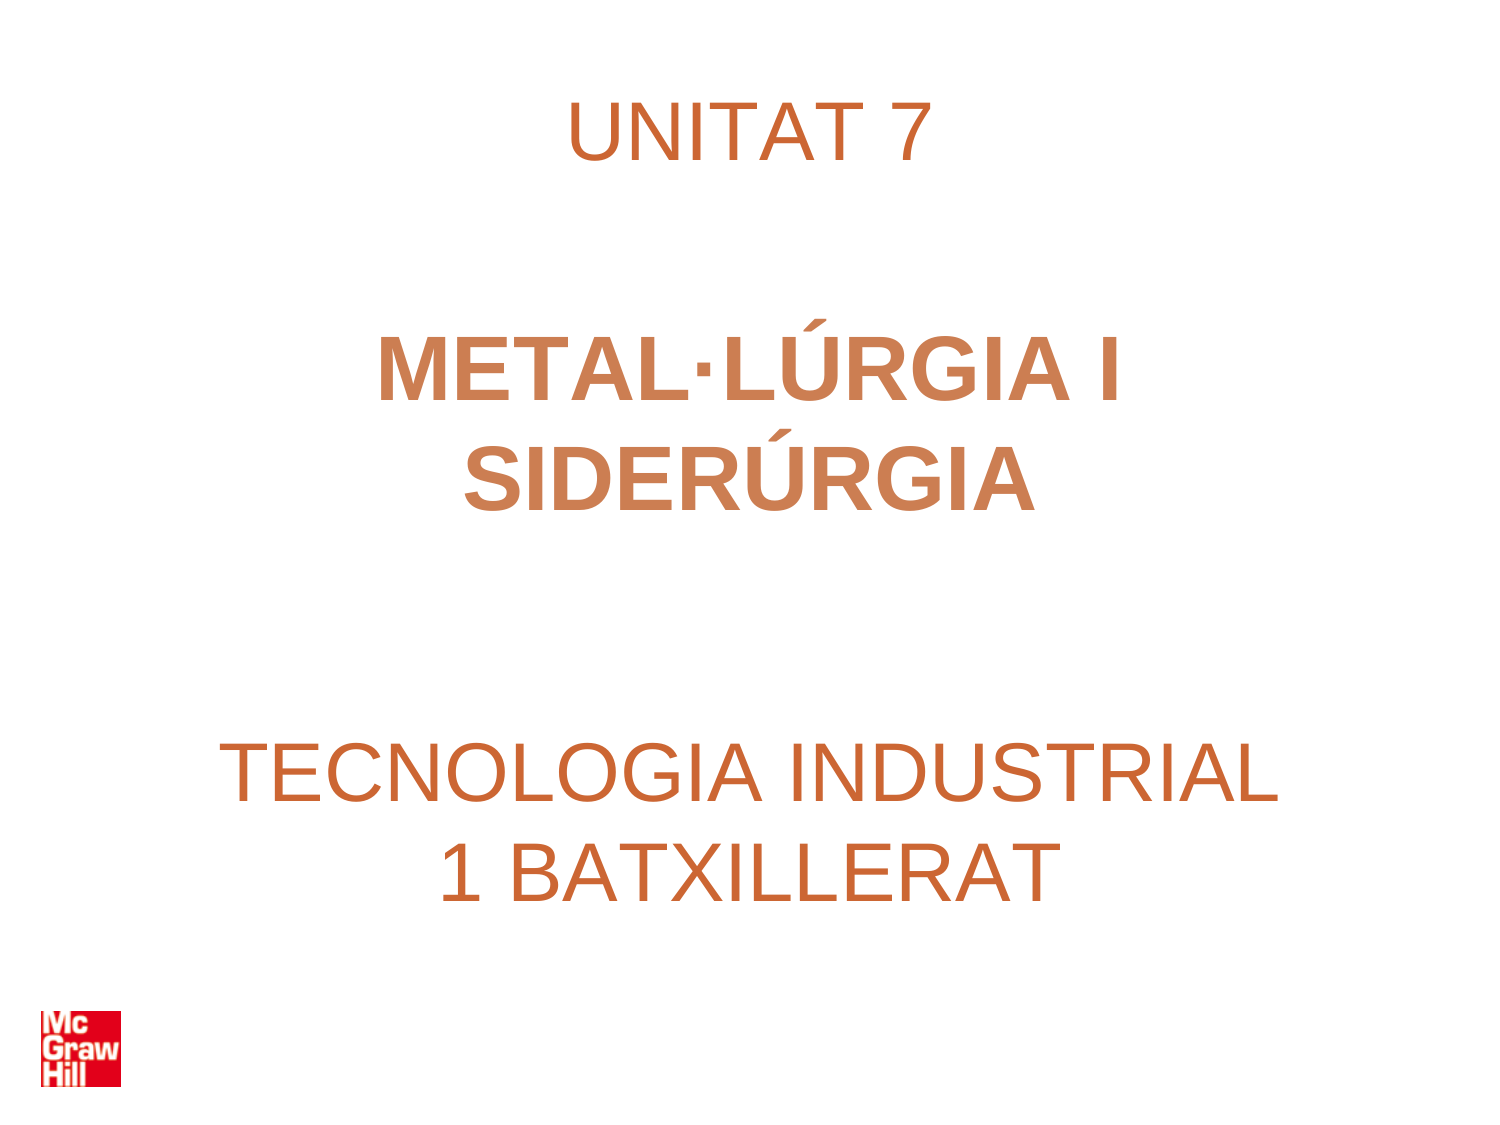

UNITAT 7
METAL·LÚRGIA I
SIDERÚRGIA
TECNOLOGIA INDUSTRIAL
1 BATXILLERAT